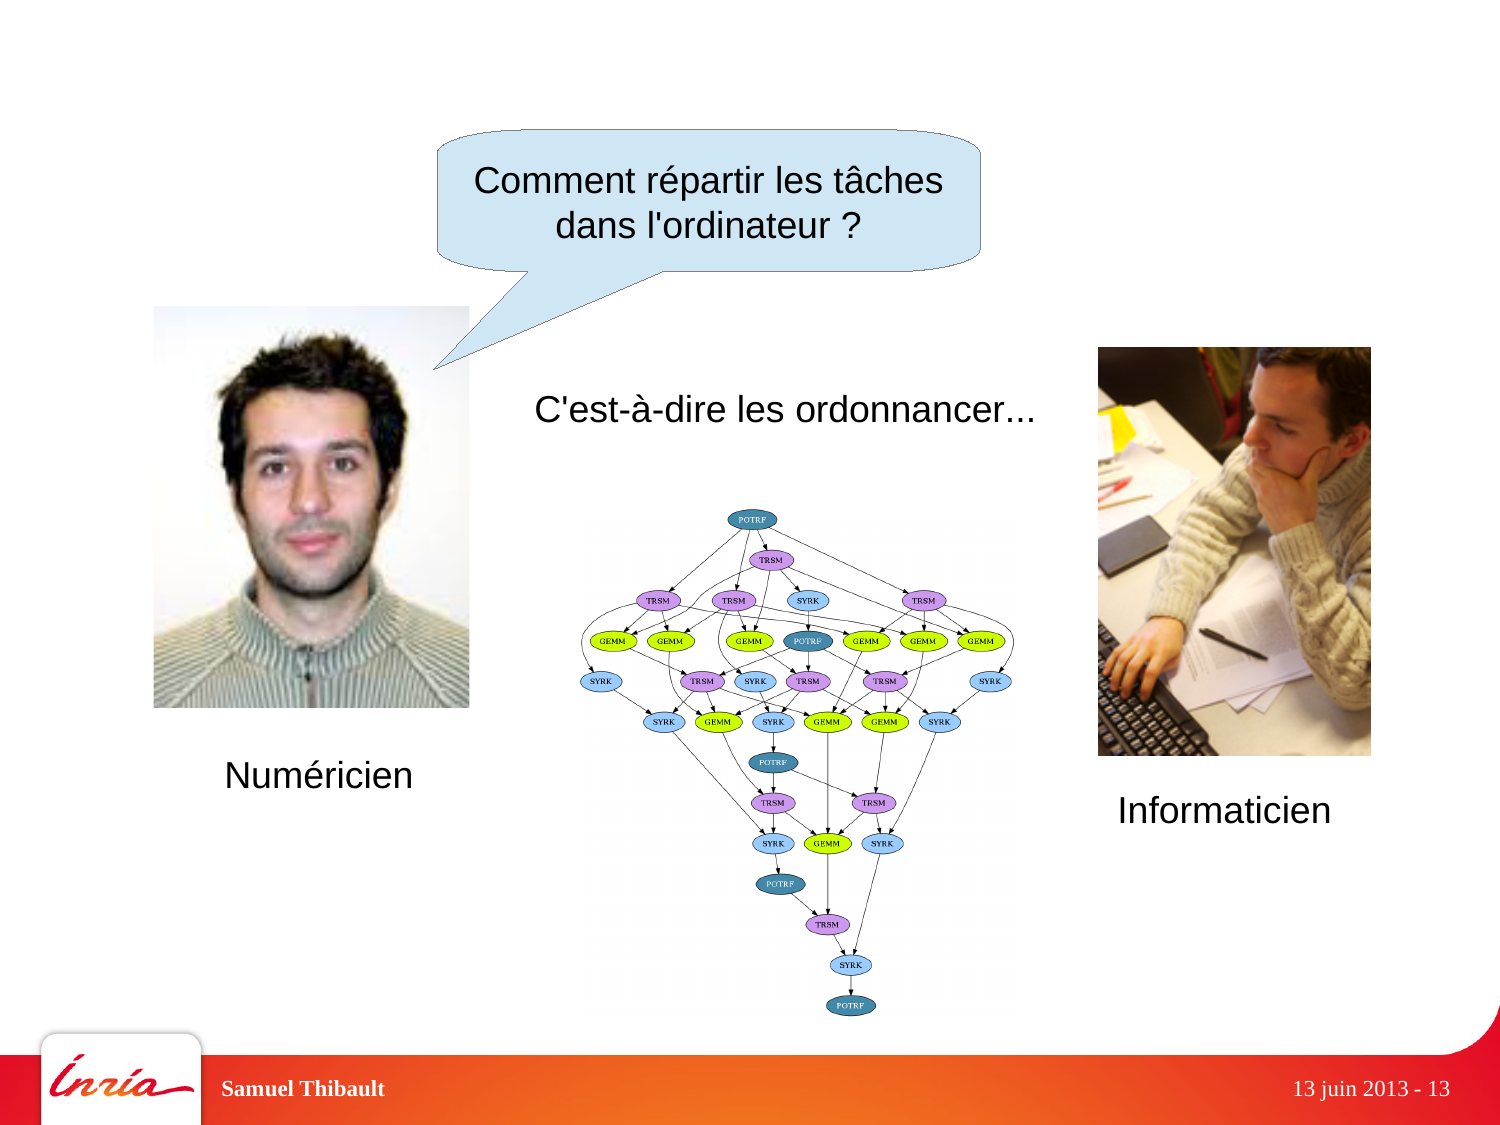

Comment répartir les tâches
dans l'ordinateur ?
C'est-à-dire les ordonnancer...
Numéricien
Informaticien
13
Samuel Thibault
13 juin 2013